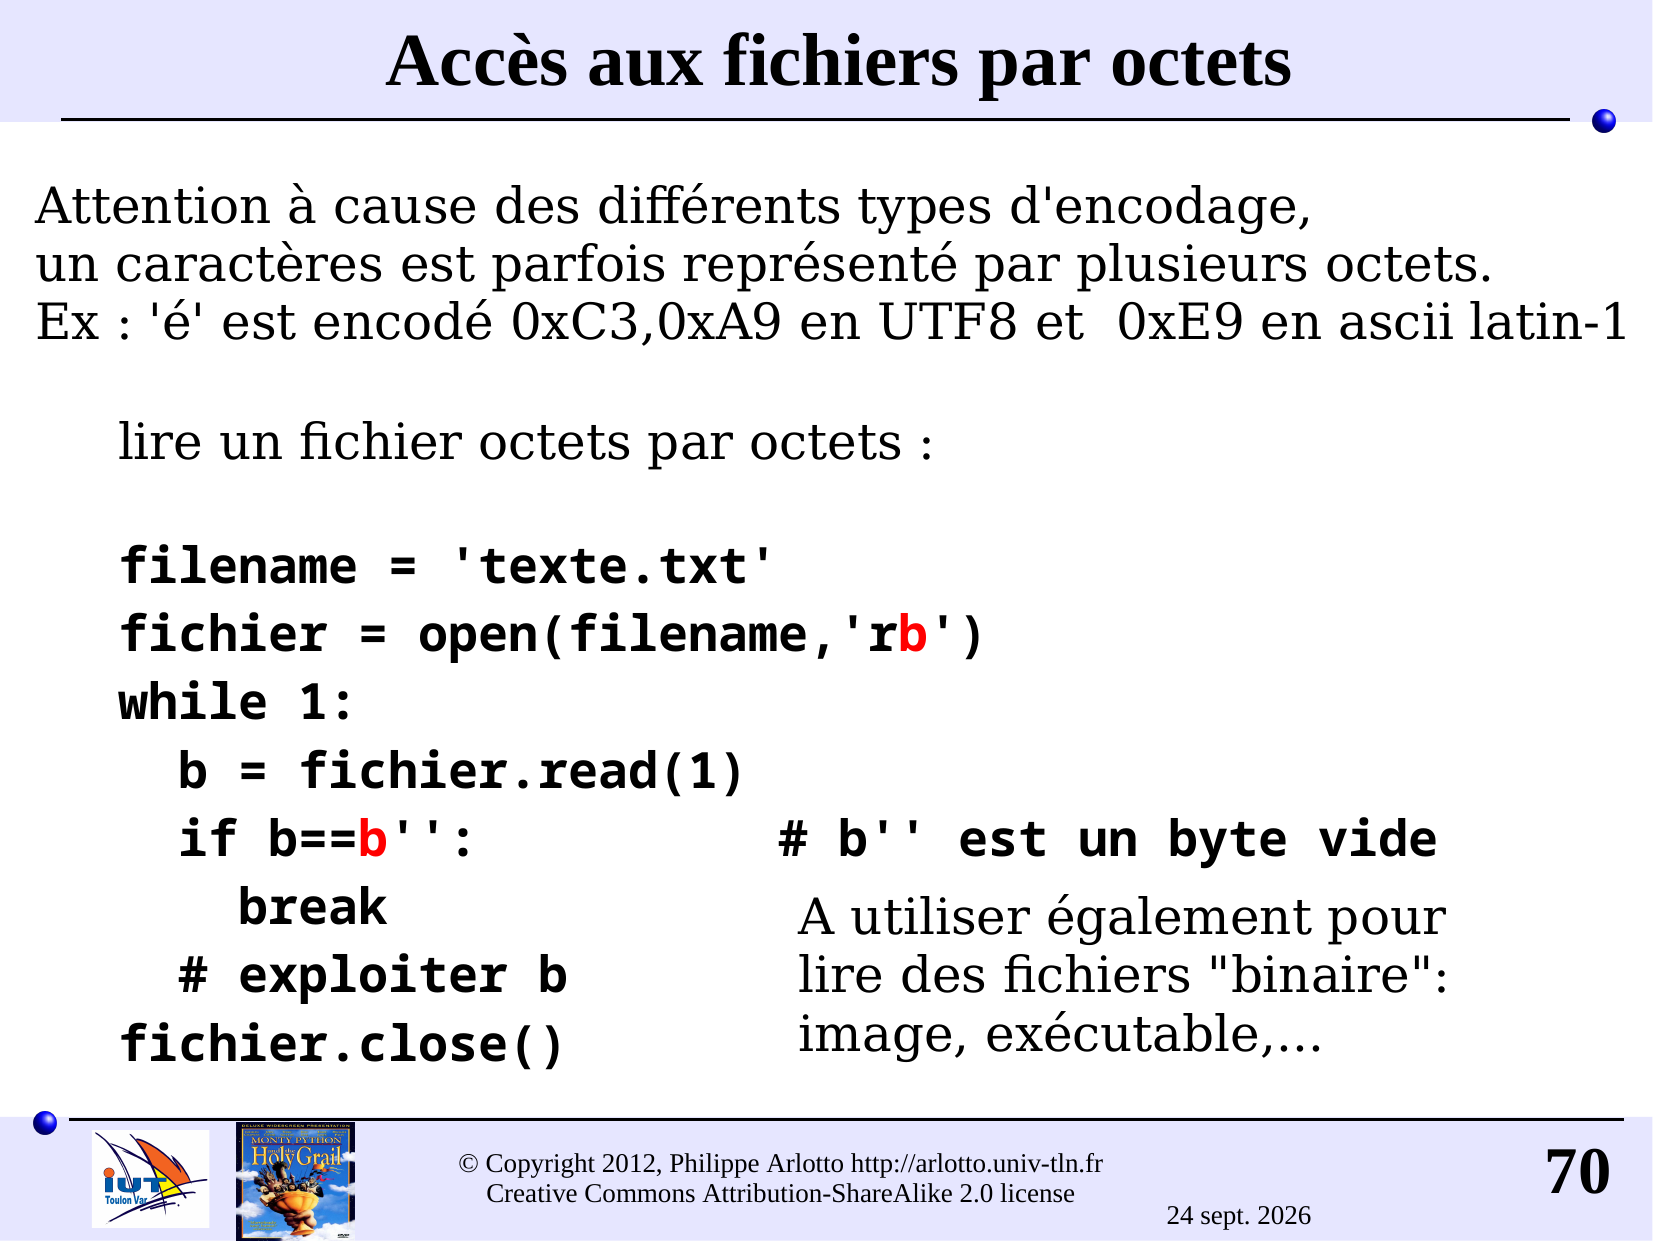

# Accès aux fichiers par octets
Attention à cause des différents types d'encodage,
un caractères est parfois représenté par plusieurs octets.
Ex : 'é' est encodé 0xC3,0xA9 en UTF8 et 0xE9 en ascii latin-1
lire un fichier octets par octets :
filename = 'texte.txt'
fichier = open(filename,'rb')
while 1:
 b = fichier.read(1)
 if b==b'': # b'' est un byte vide
 break
 # exploiter b
fichier.close()
A utiliser également pour
lire des fichiers "binaire":
image, exécutable,...